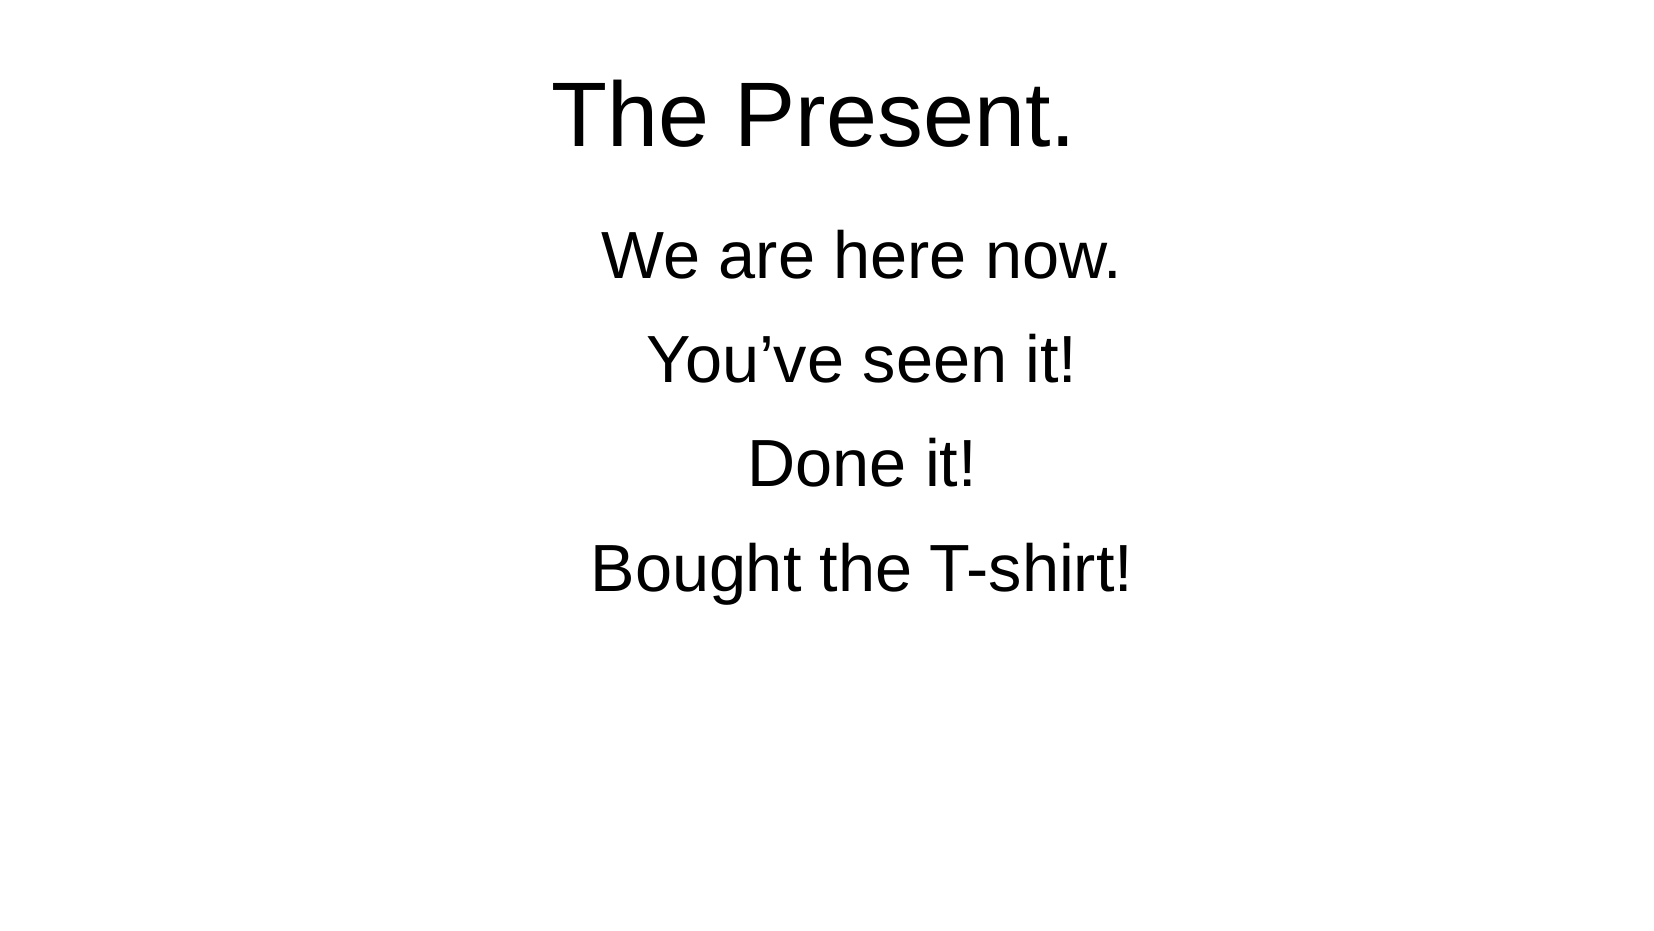

# The Present.
We are here now.
You’ve seen it!
Done it!
Bought the T-shirt!